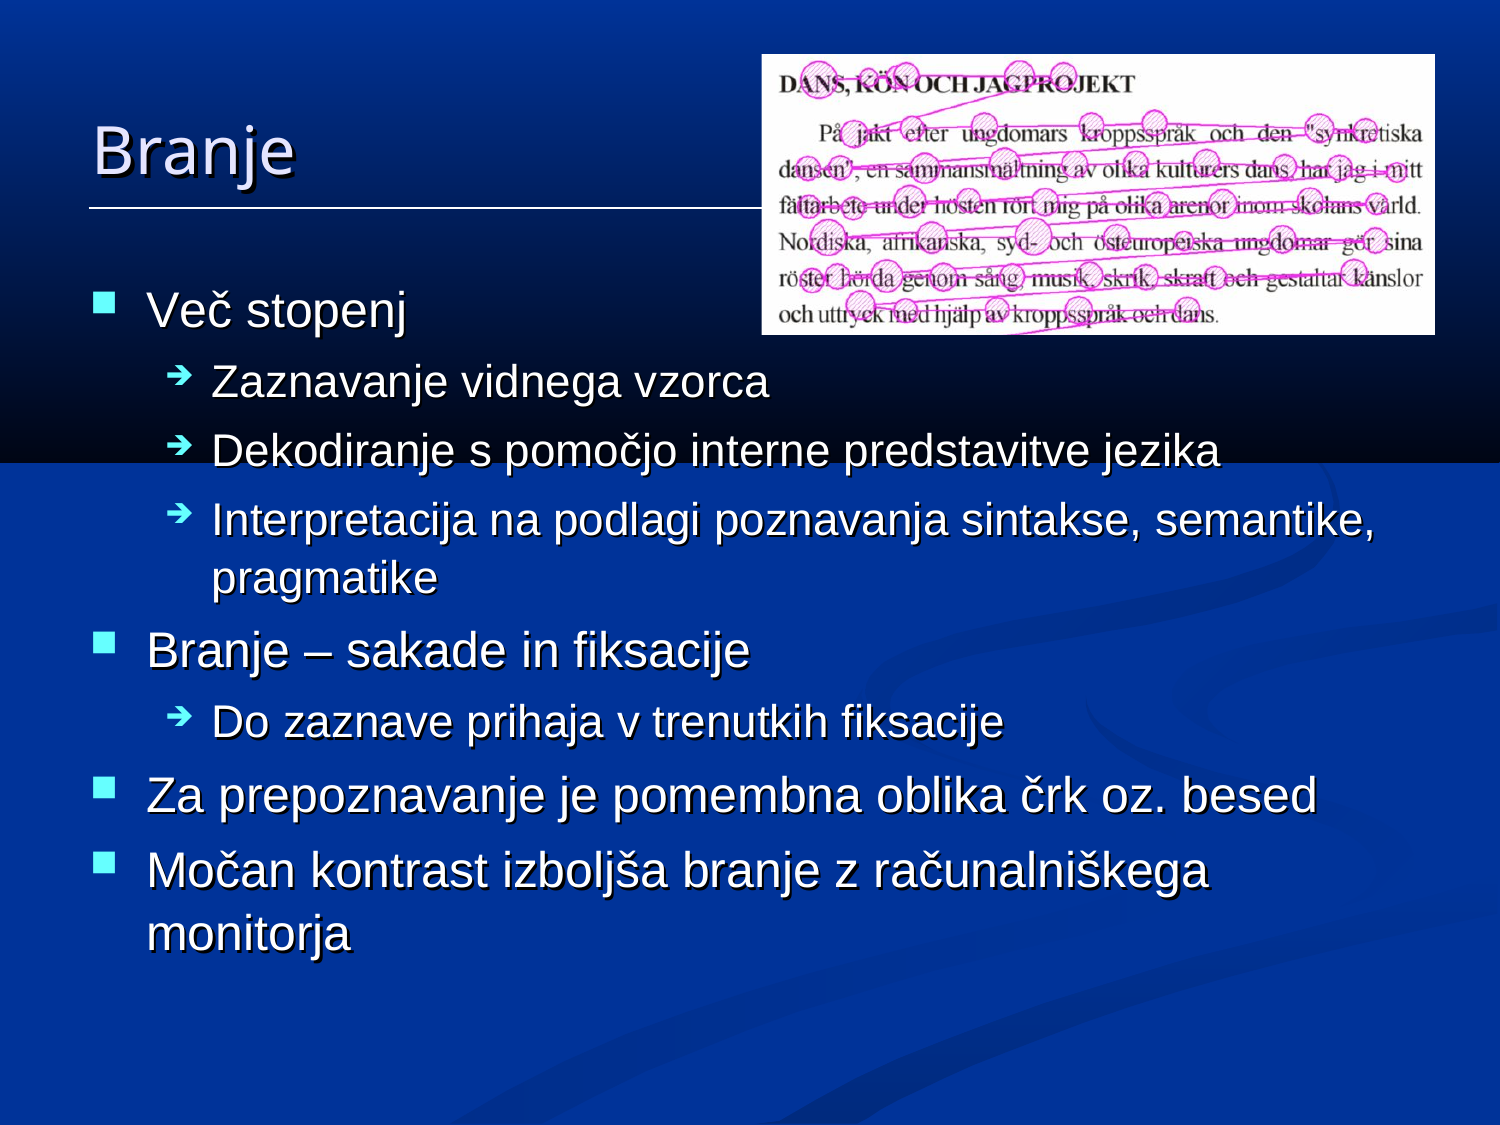

Branje
# Več stopenj
Zaznavanje vidnega vzorca
Dekodiranje s pomočjo interne predstavitve jezika
Interpretacija na podlagi poznavanja sintakse, semantike, pragmatike
Branje – sakade in fiksacije
Do zaznave prihaja v trenutkih fiksacije
Za prepoznavanje je pomembna oblika črk oz. besed
Močan kontrast izboljša branje z računalniškega monitorja